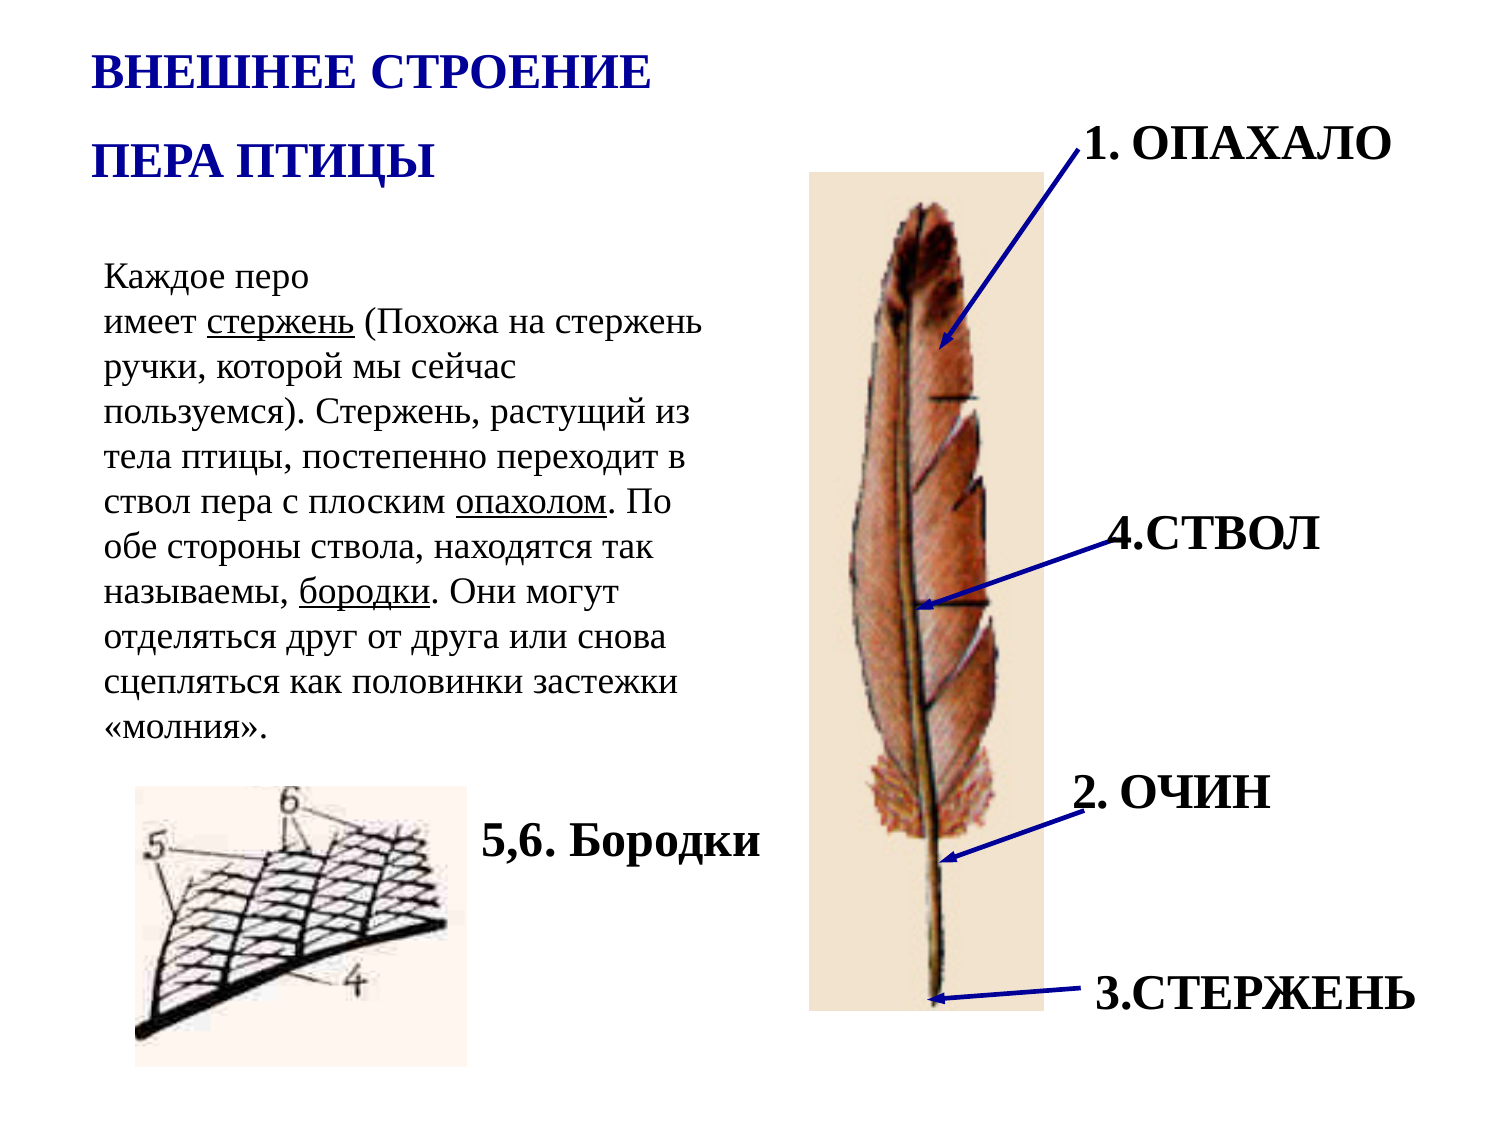

ВНЕШНЕЕ СТРОЕНИЕ
ПЕРА ПТИЦЫ
1.
ОПАХАЛО
Каждое перо имеет стержень (Похожа на стержень ручки, которой мы сейчас пользуемся). Стержень, растущий из тела птицы, постепенно переходит в ствол пера с плоским опахолом. По обе стороны ствола, находятся так называемы, бородки. Они могут отделяться друг от друга или снова сцепляться как половинки застежки «молния».
4.СТВОЛ
2.
ОЧИН
5,6. Бородки
3.
СТЕРЖЕНЬ